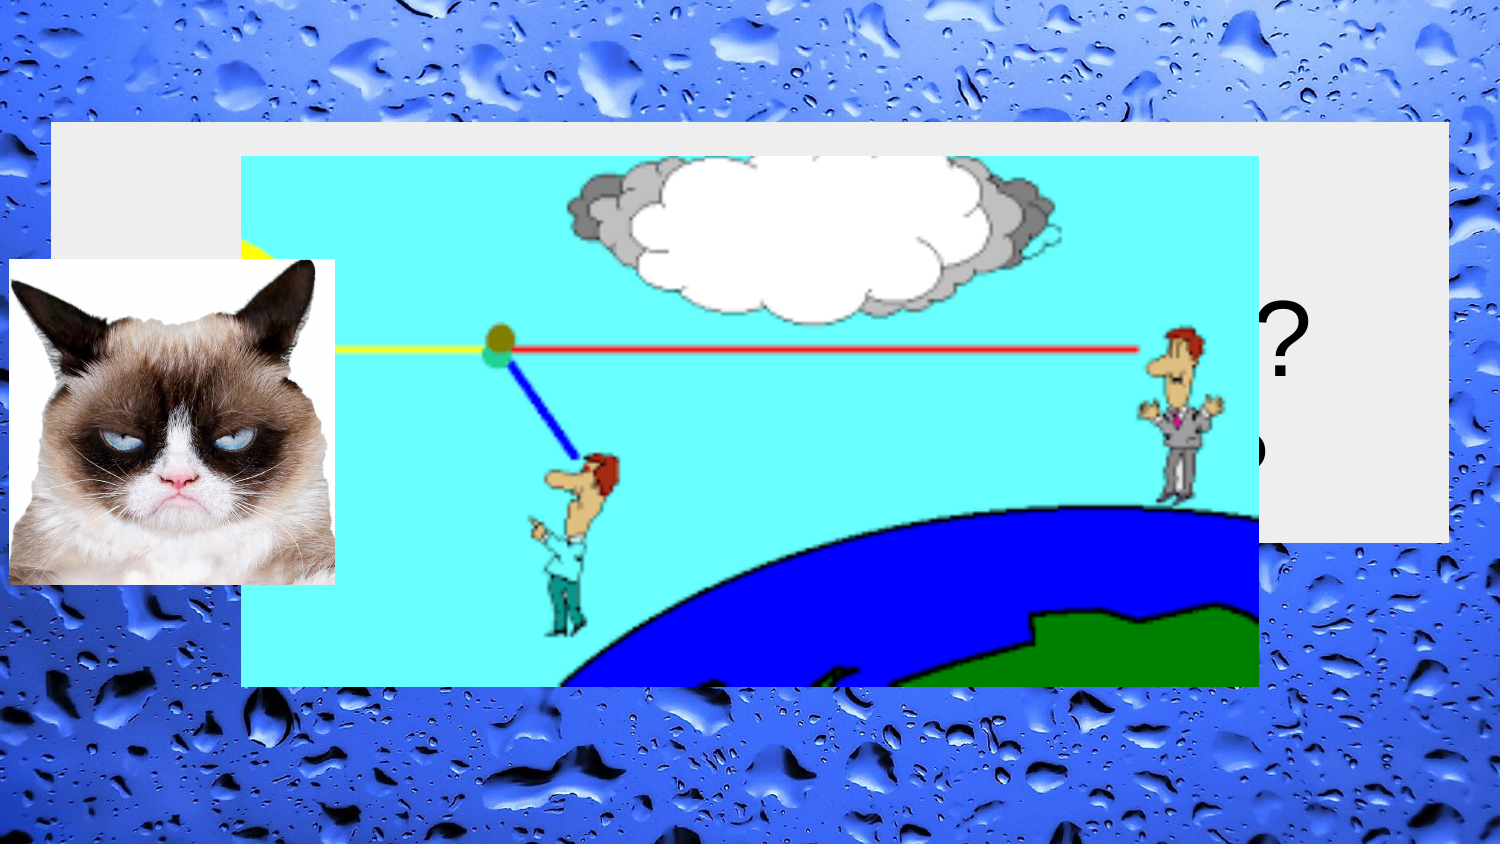

# Why is the sky blue? Why is the ocean blue? What colour is water?